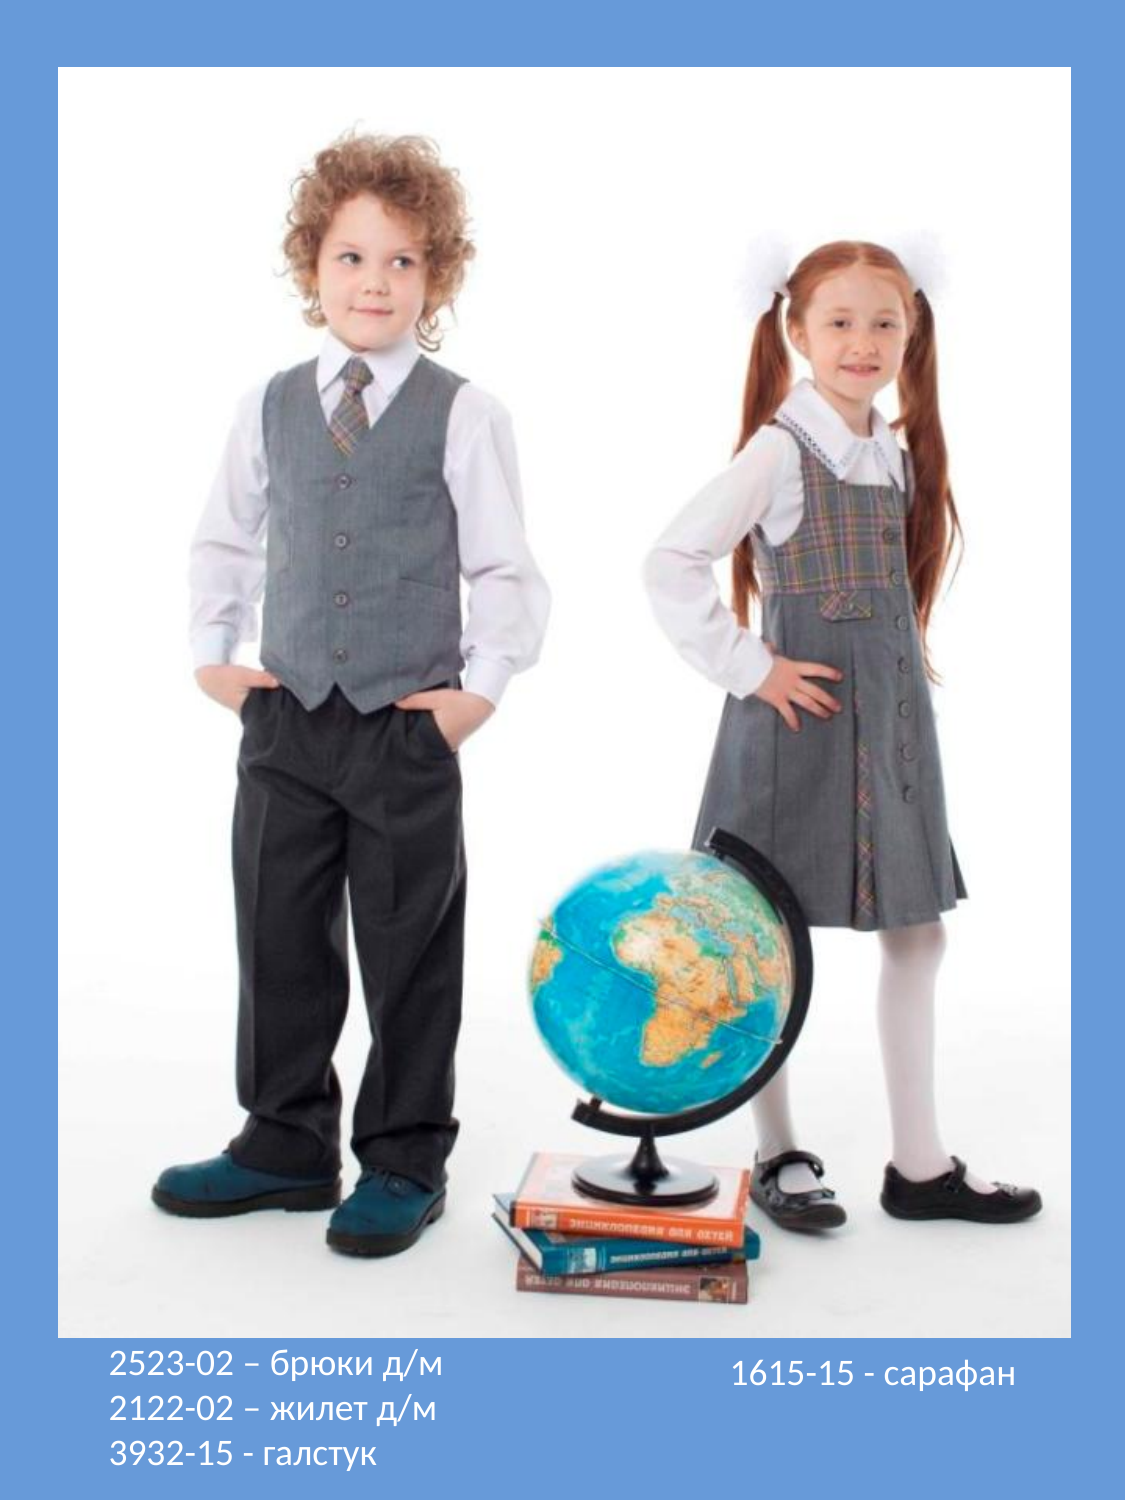

1615-15 - сарафан
2523-02 – брюки д/м
2122-02 – жилет д/м
3932-15 - галстук